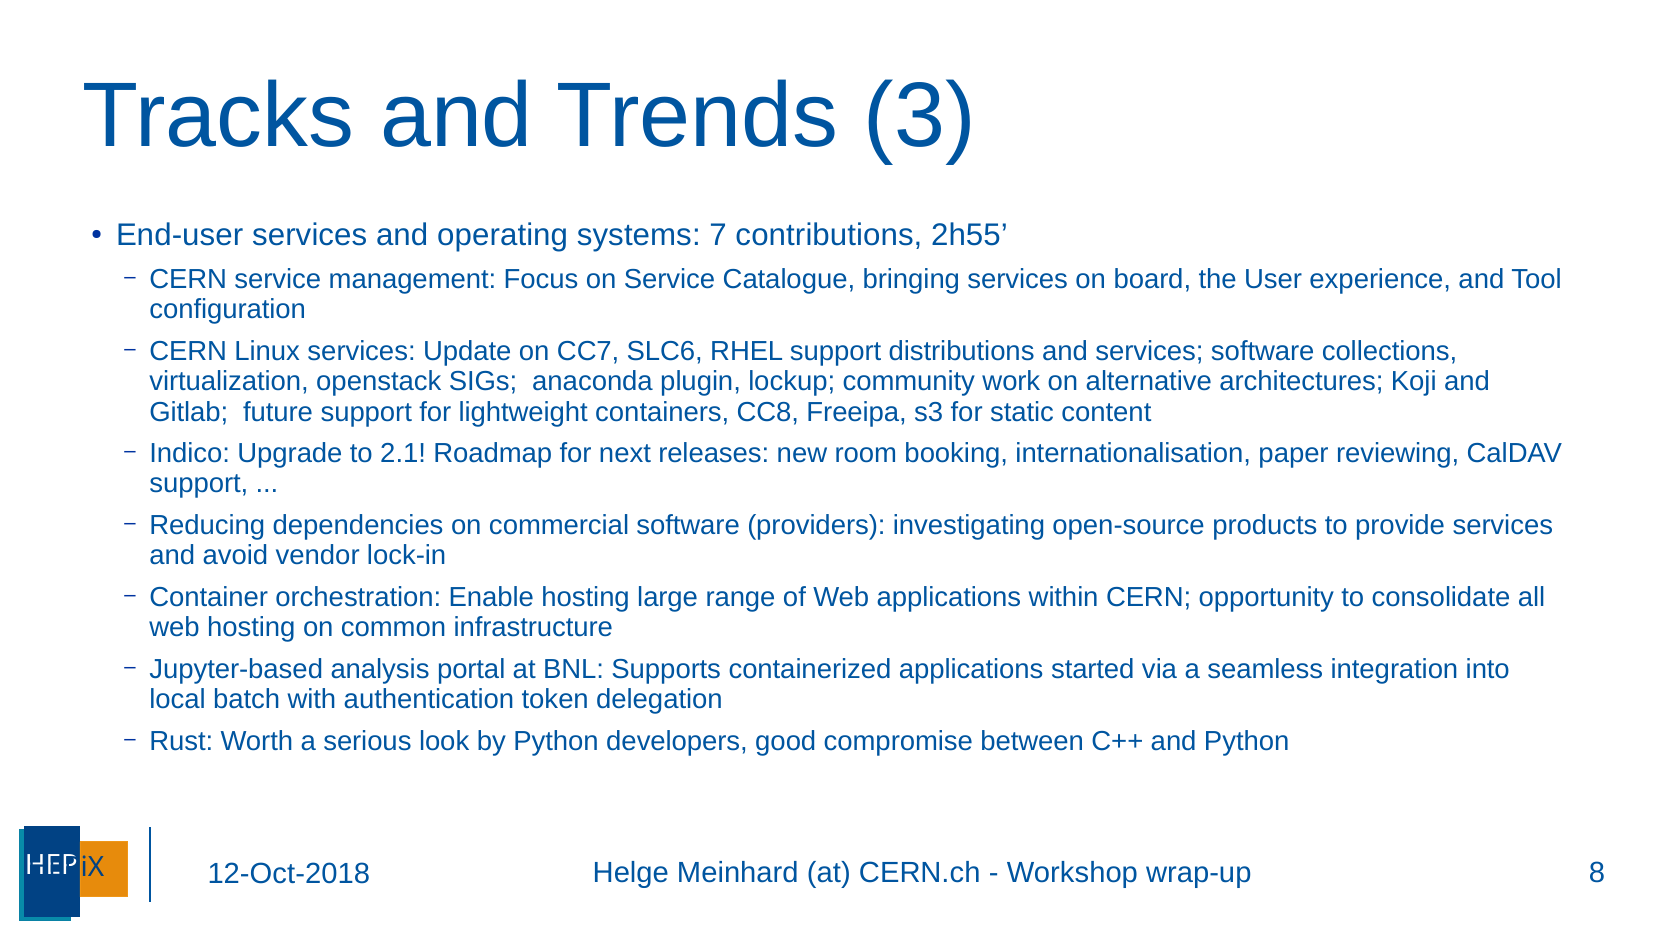

# Tracks and Trends (3)
End-user services and operating systems: 7 contributions, 2h55’
CERN service management: Focus on Service Catalogue, bringing services on board, the User experience, and Tool configuration
CERN Linux services: Update on CC7, SLC6, RHEL support distributions and services; software collections, virtualization, openstack SIGs; anaconda plugin, lockup; community work on alternative architectures; Koji and Gitlab; future support for lightweight containers, CC8, Freeipa, s3 for static content
Indico: Upgrade to 2.1! Roadmap for next releases: new room booking, internationalisation, paper reviewing, CalDAV support, ...
Reducing dependencies on commercial software (providers): investigating open-source products to provide services and avoid vendor lock-in
Container orchestration: Enable hosting large range of Web applications within CERN; opportunity to consolidate all web hosting on common infrastructure
Jupyter-based analysis portal at BNL: Supports containerized applications started via a seamless integration into local batch with authentication token delegation
Rust: Worth a serious look by Python developers, good compromise between C++ and Python
Helge Meinhard (at) CERN.ch - Workshop wrap-up
8
12-Oct-2018